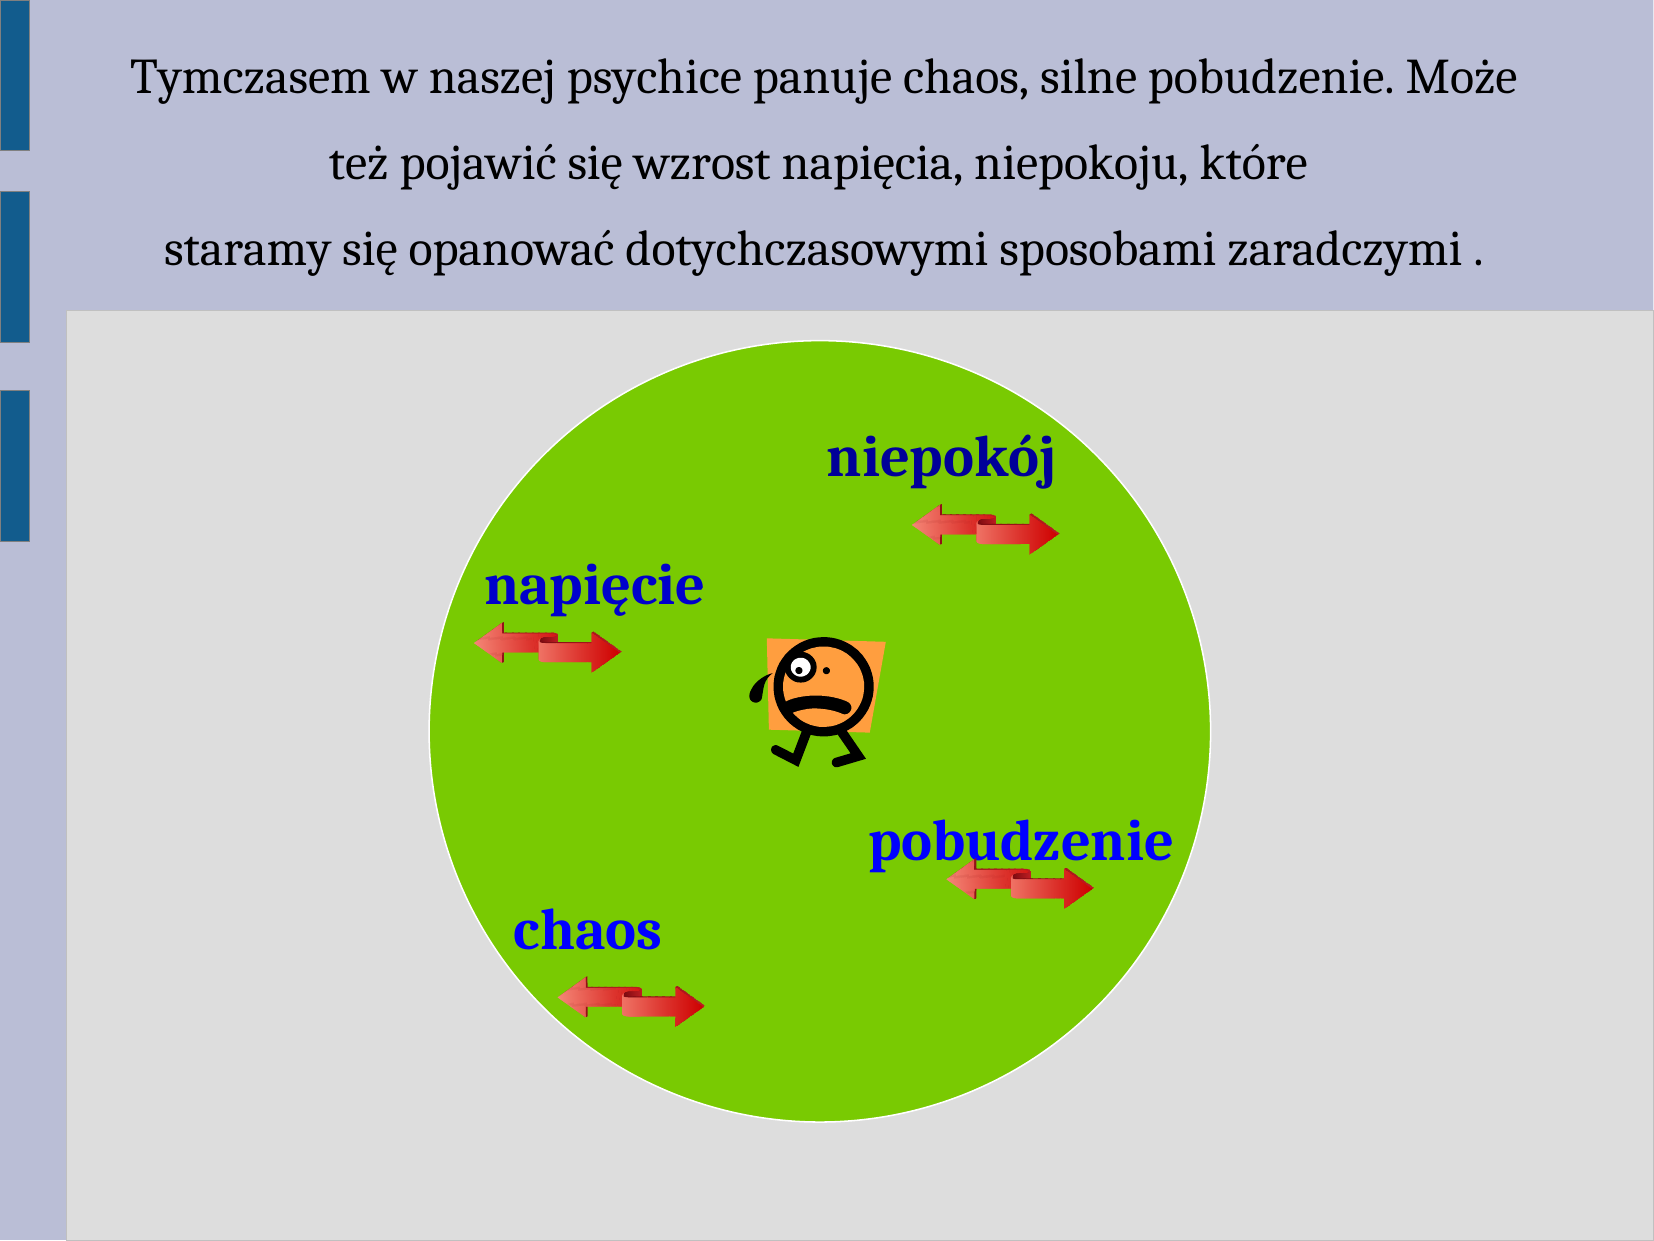

# Tymczasem w naszej psychice panuje chaos, silne pobudzenie. Może też pojawić się wzrost napięcia, niepokoju, które staramy się opanować dotychczasowymi sposobami zaradczymi .
niepokój
napięcie
pobudzenie
chaos